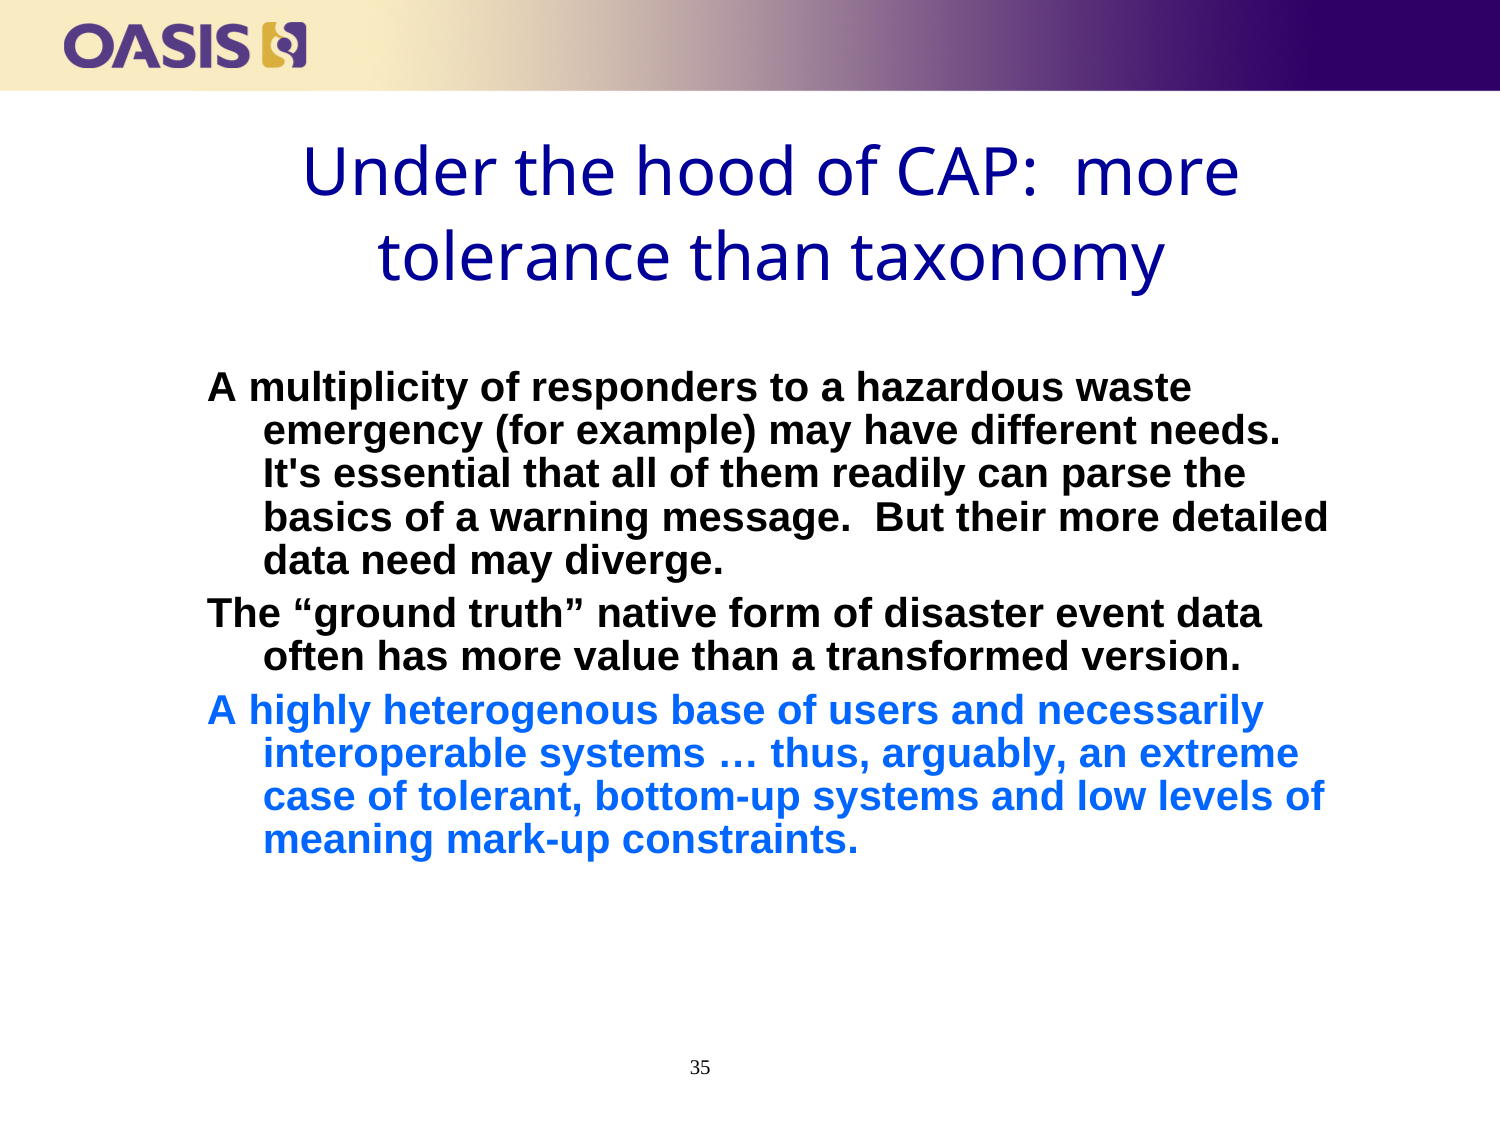

# Under the hood of CAP: more tolerance than taxonomy
A multiplicity of responders to a hazardous waste emergency (for example) may have different needs. It's essential that all of them readily can parse the basics of a warning message. But their more detailed data need may diverge.
The “ground truth” native form of disaster event data often has more value than a transformed version.
A highly heterogenous base of users and necessarily interoperable systems … thus, arguably, an extreme case of tolerant, bottom-up systems and low levels of meaning mark-up constraints.